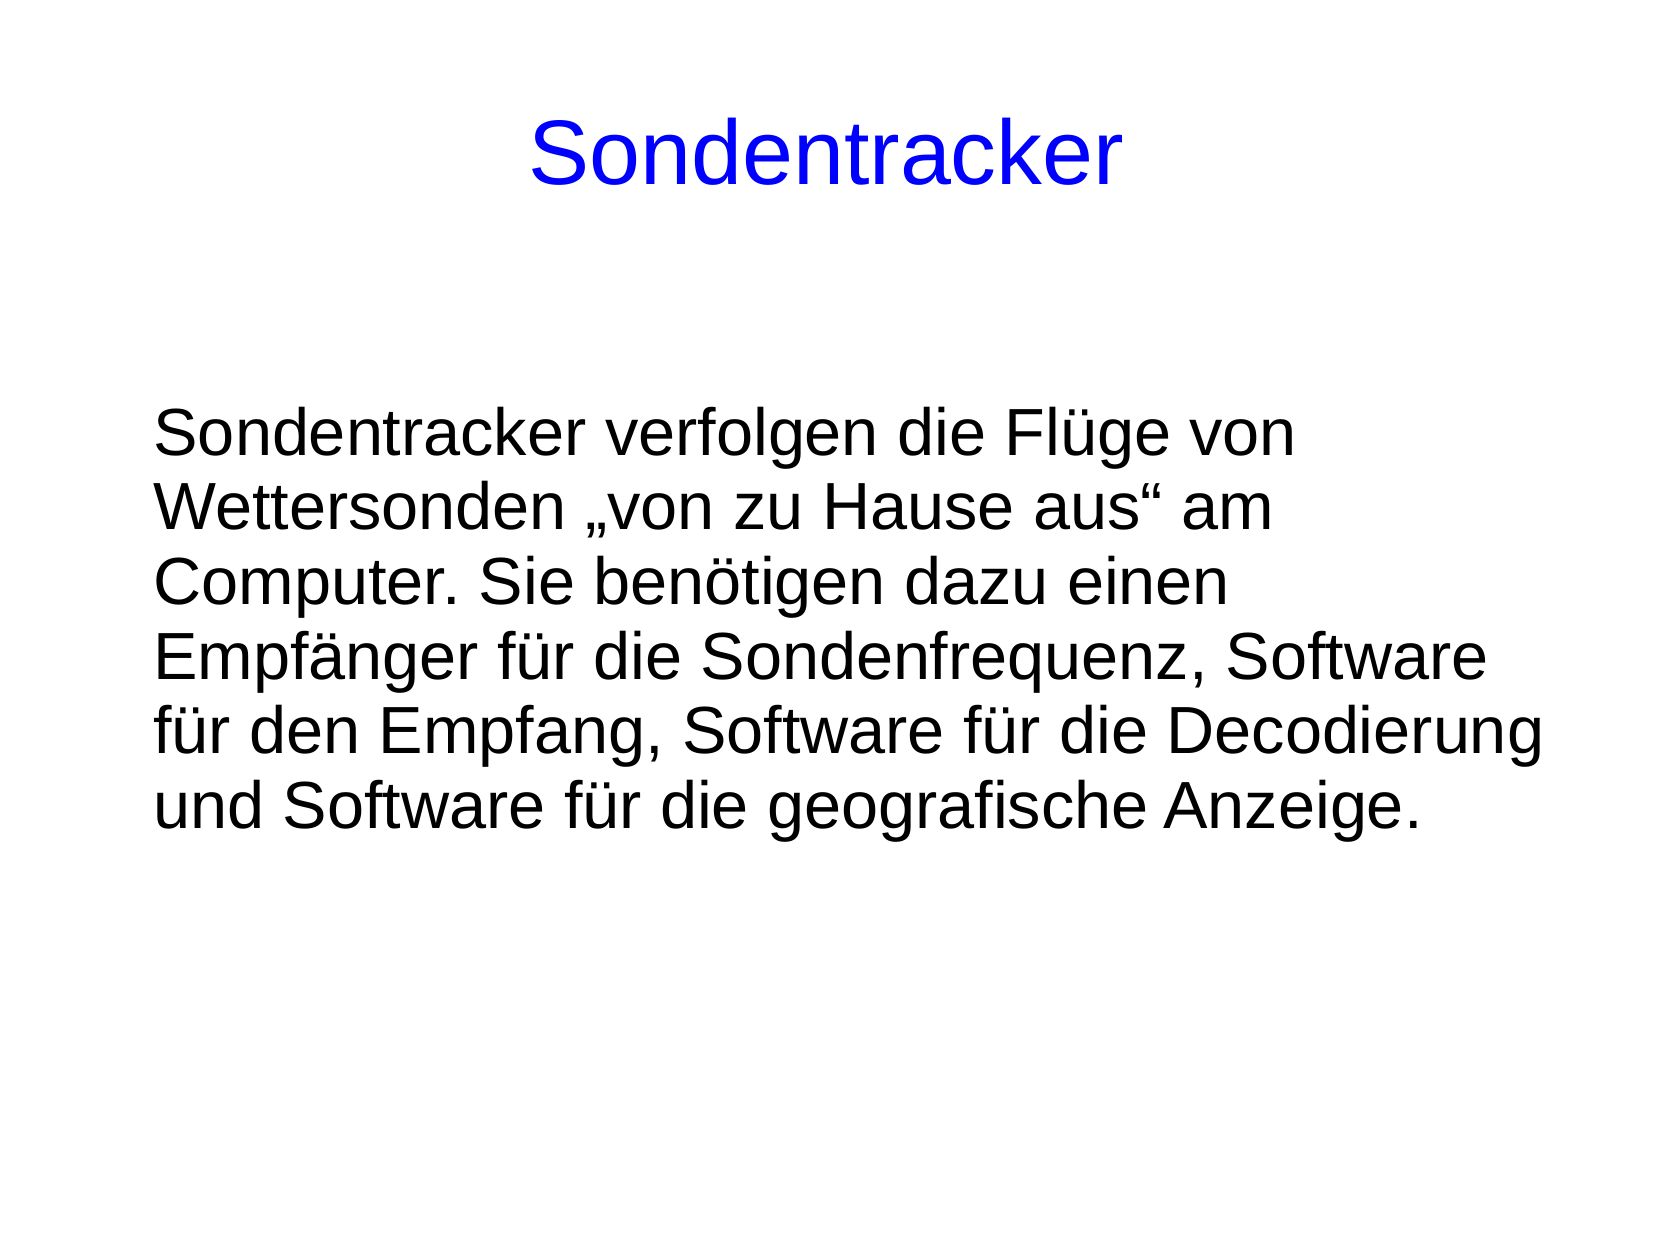

# Sondentracker
Sondentracker verfolgen die Flüge von Wettersonden „von zu Hause aus“ am Computer. Sie benötigen dazu einen Empfänger für die Sondenfrequenz, Software für den Empfang, Software für die Decodierung und Software für die geografische Anzeige.